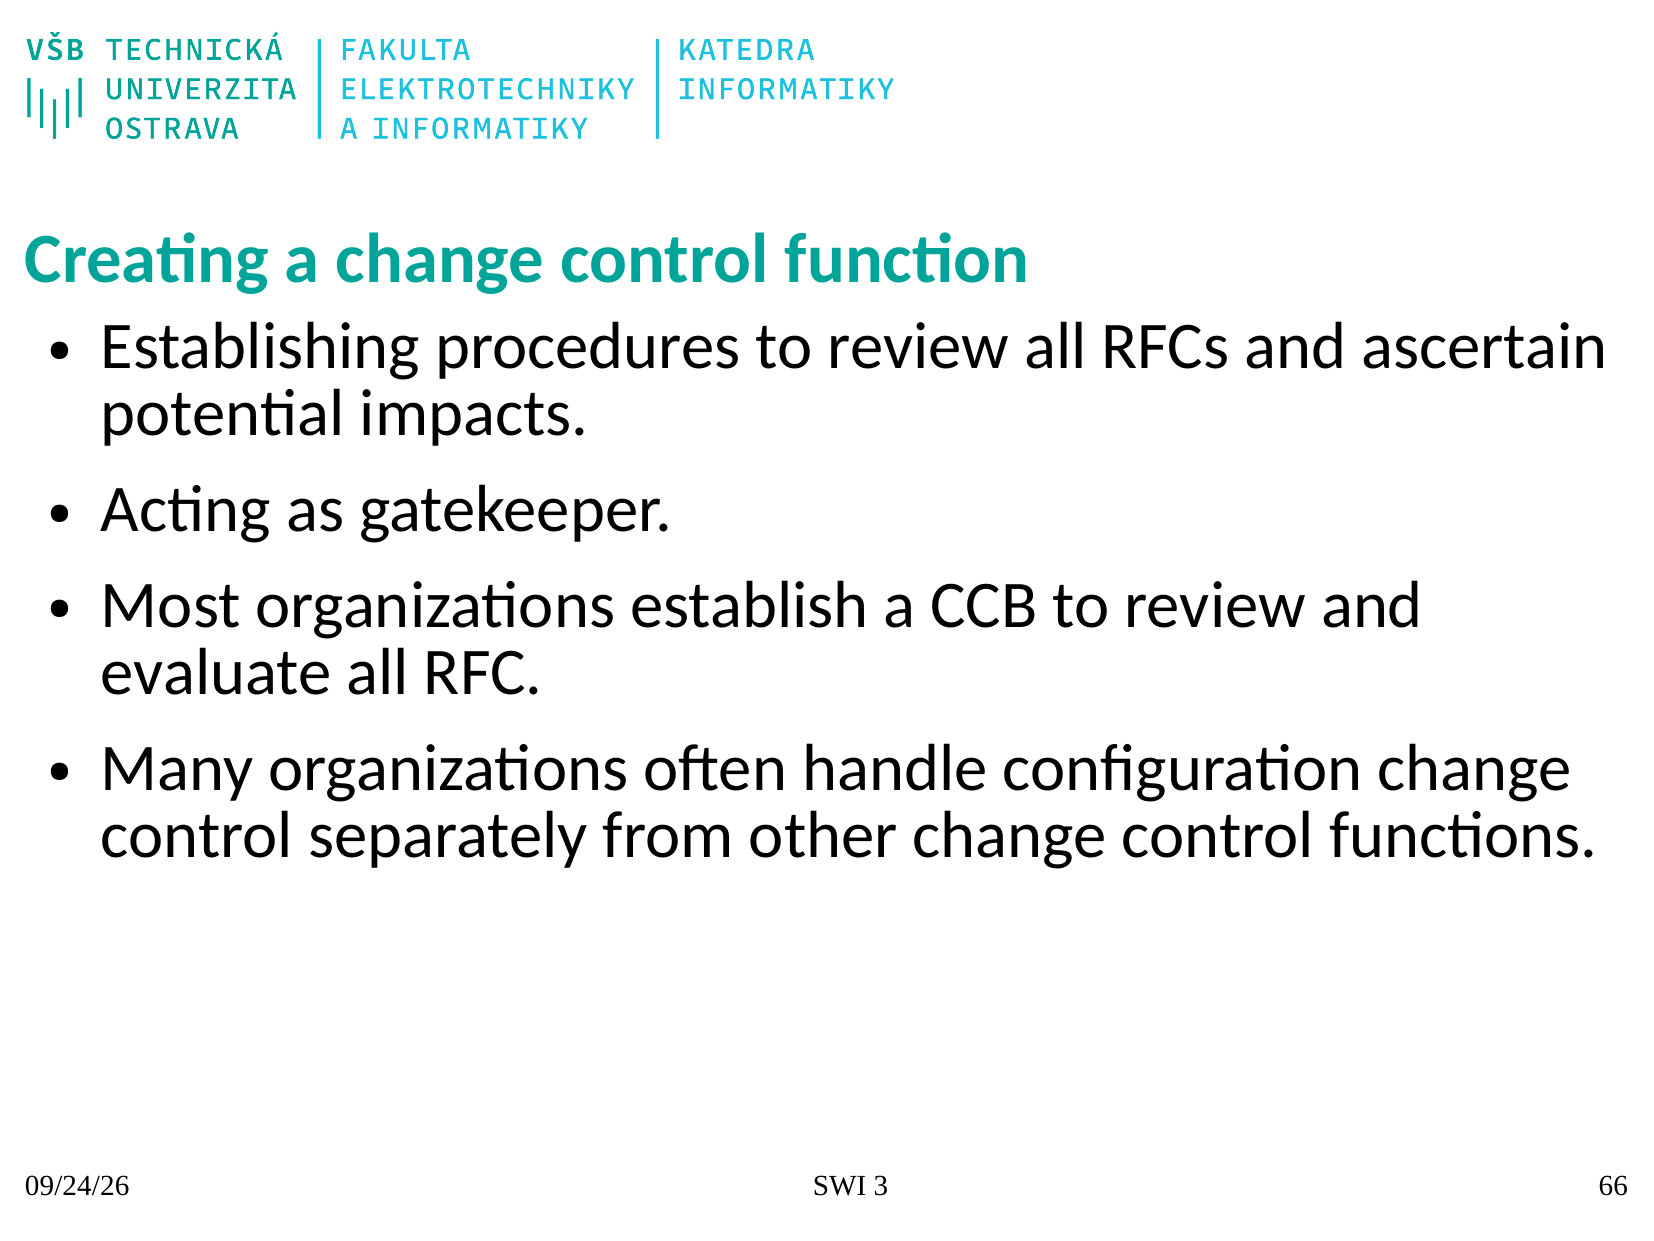

# Creating a change control function
Establishing procedures to review all RFCs and ascertain potential impacts.
Acting as gatekeeper.
Most organizations establish a CCB to review and evaluate all RFC.
Many organizations often handle configuration change control separately from other change control functions.
SWI 3
66